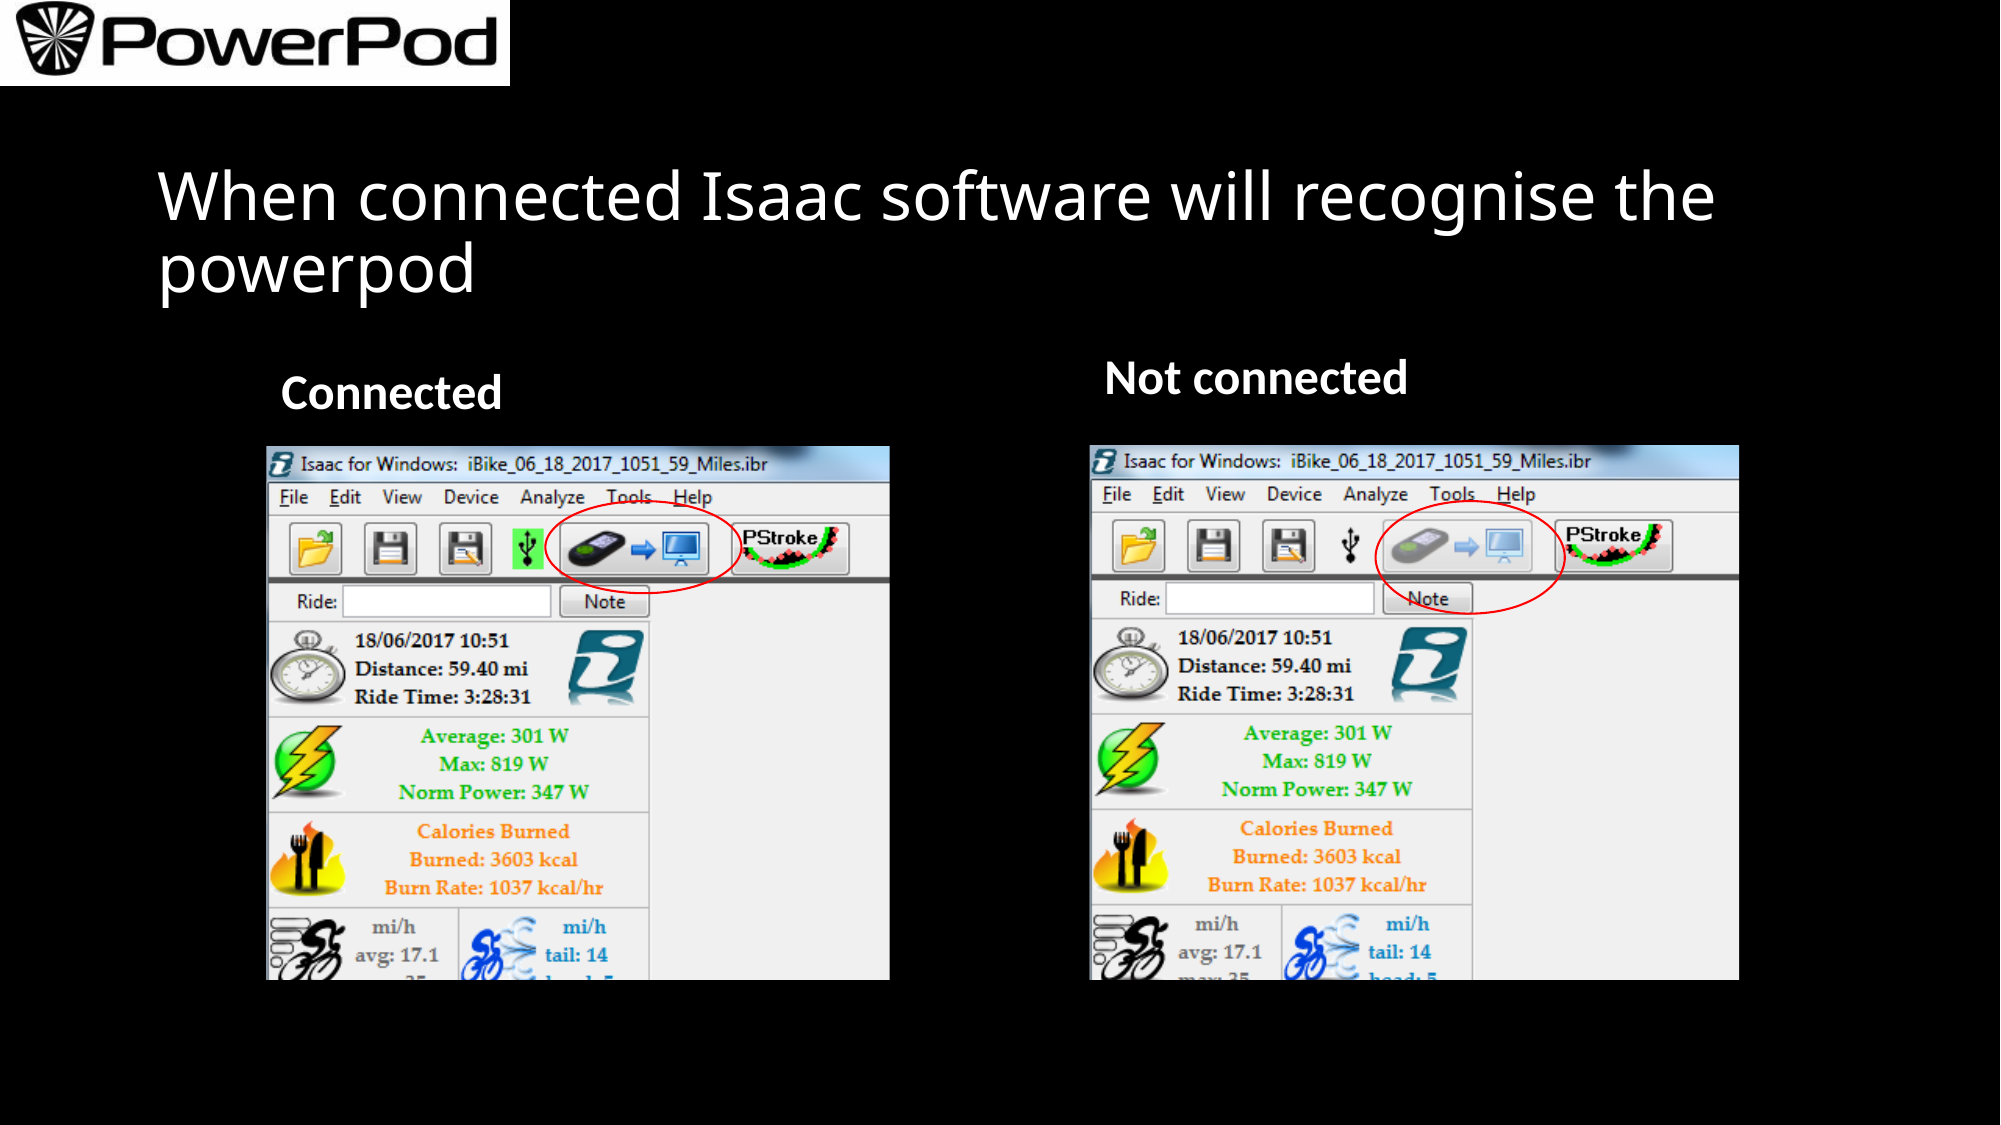

# When connected Isaac software will recognise the powerpod
Not connected
Connected